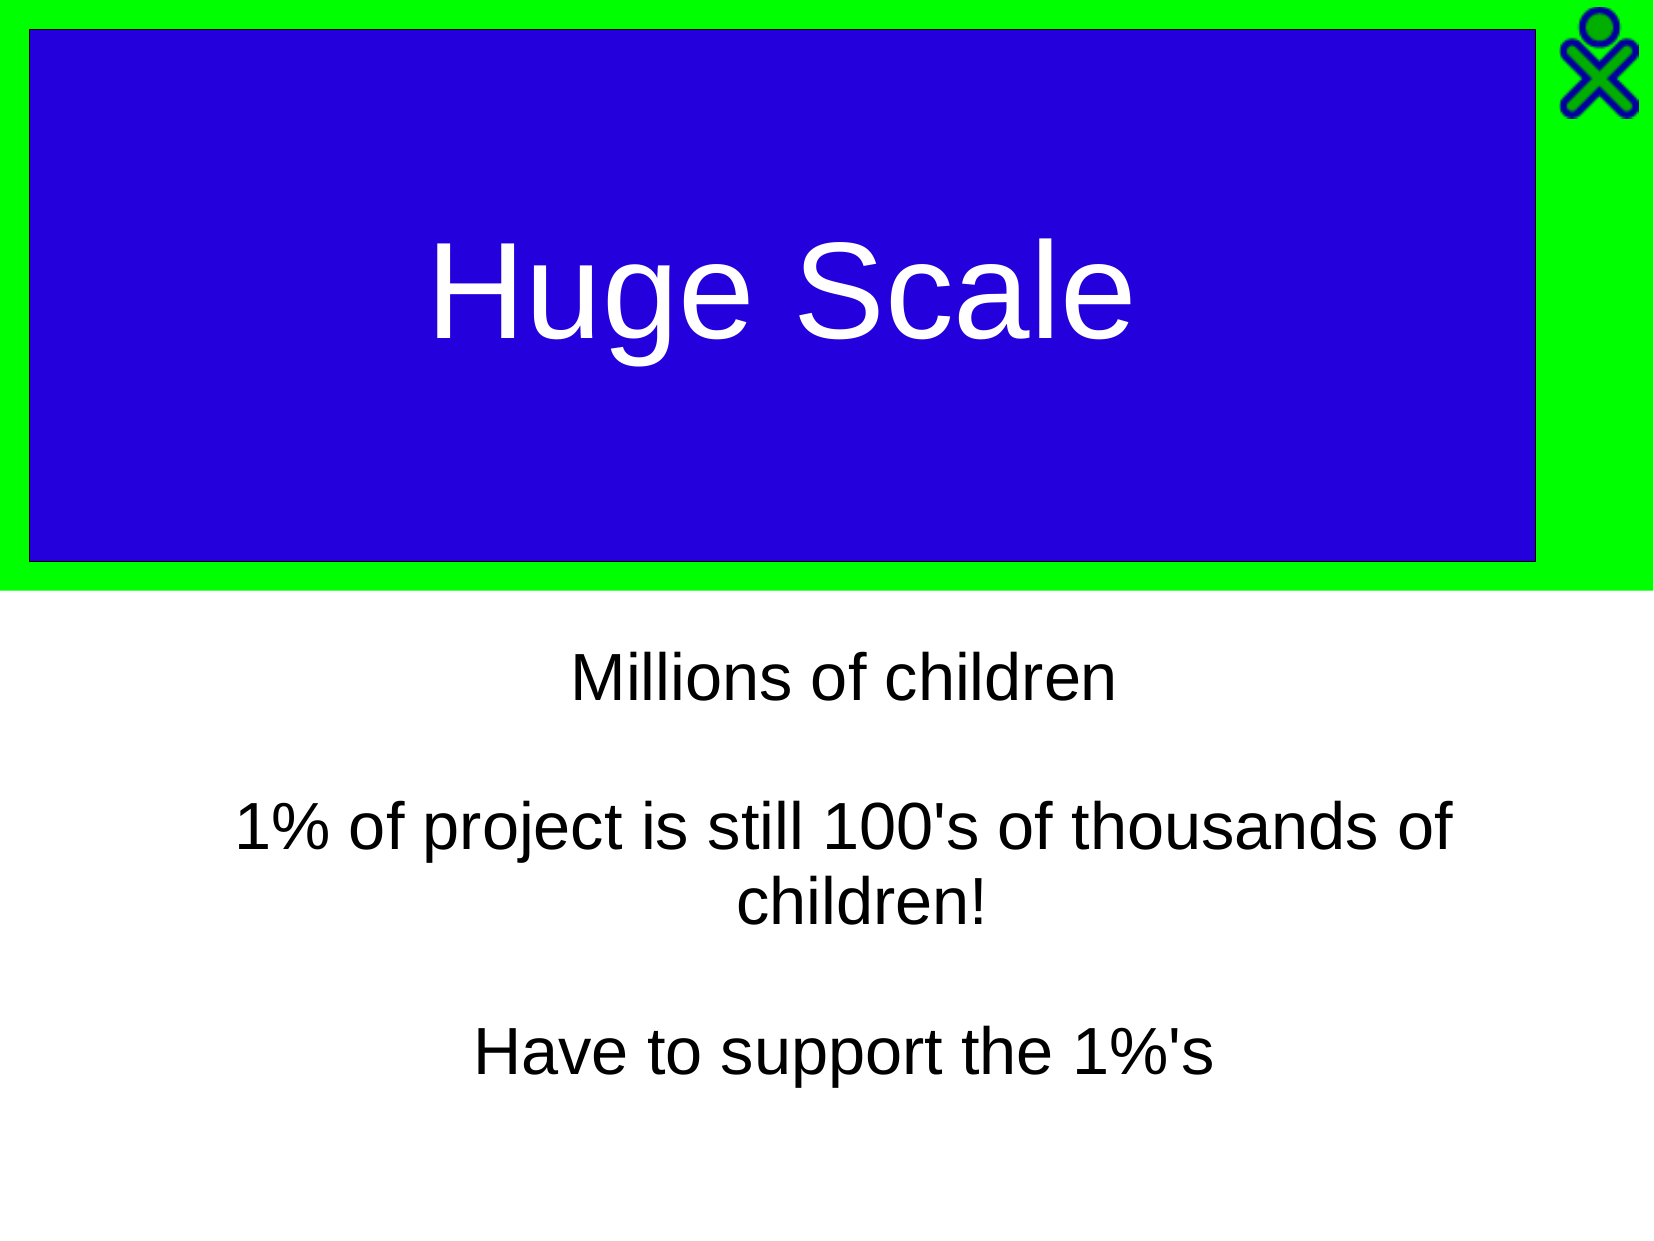

# Huge Scale
Millions of children
1% of project is still 100's of thousands of children!
Have to support the 1%'s